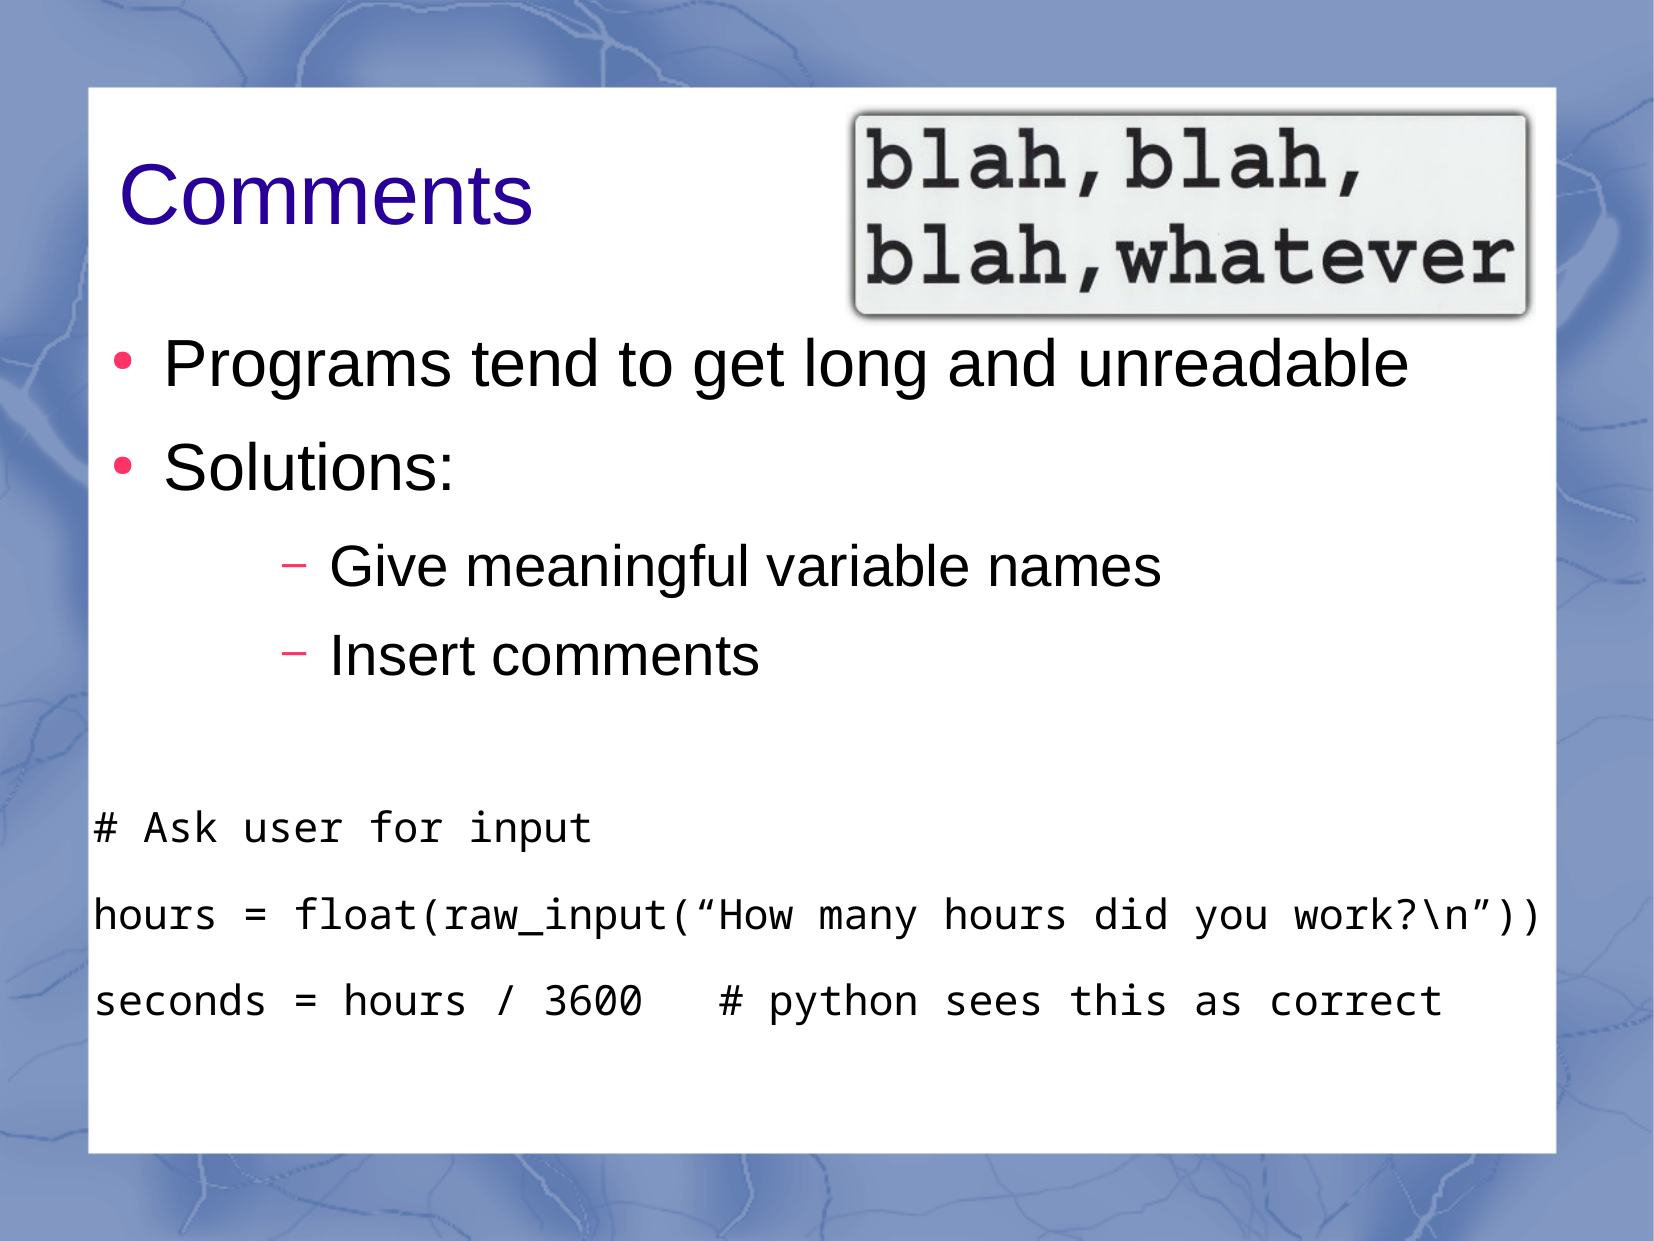

# Comments
Programs tend to get long and unreadable
Solutions:
Give meaningful variable names
Insert comments
# Ask user for input
hours = float(raw_input(“How many hours did you work?\n”))
seconds = hours / 3600 # python sees this as correct